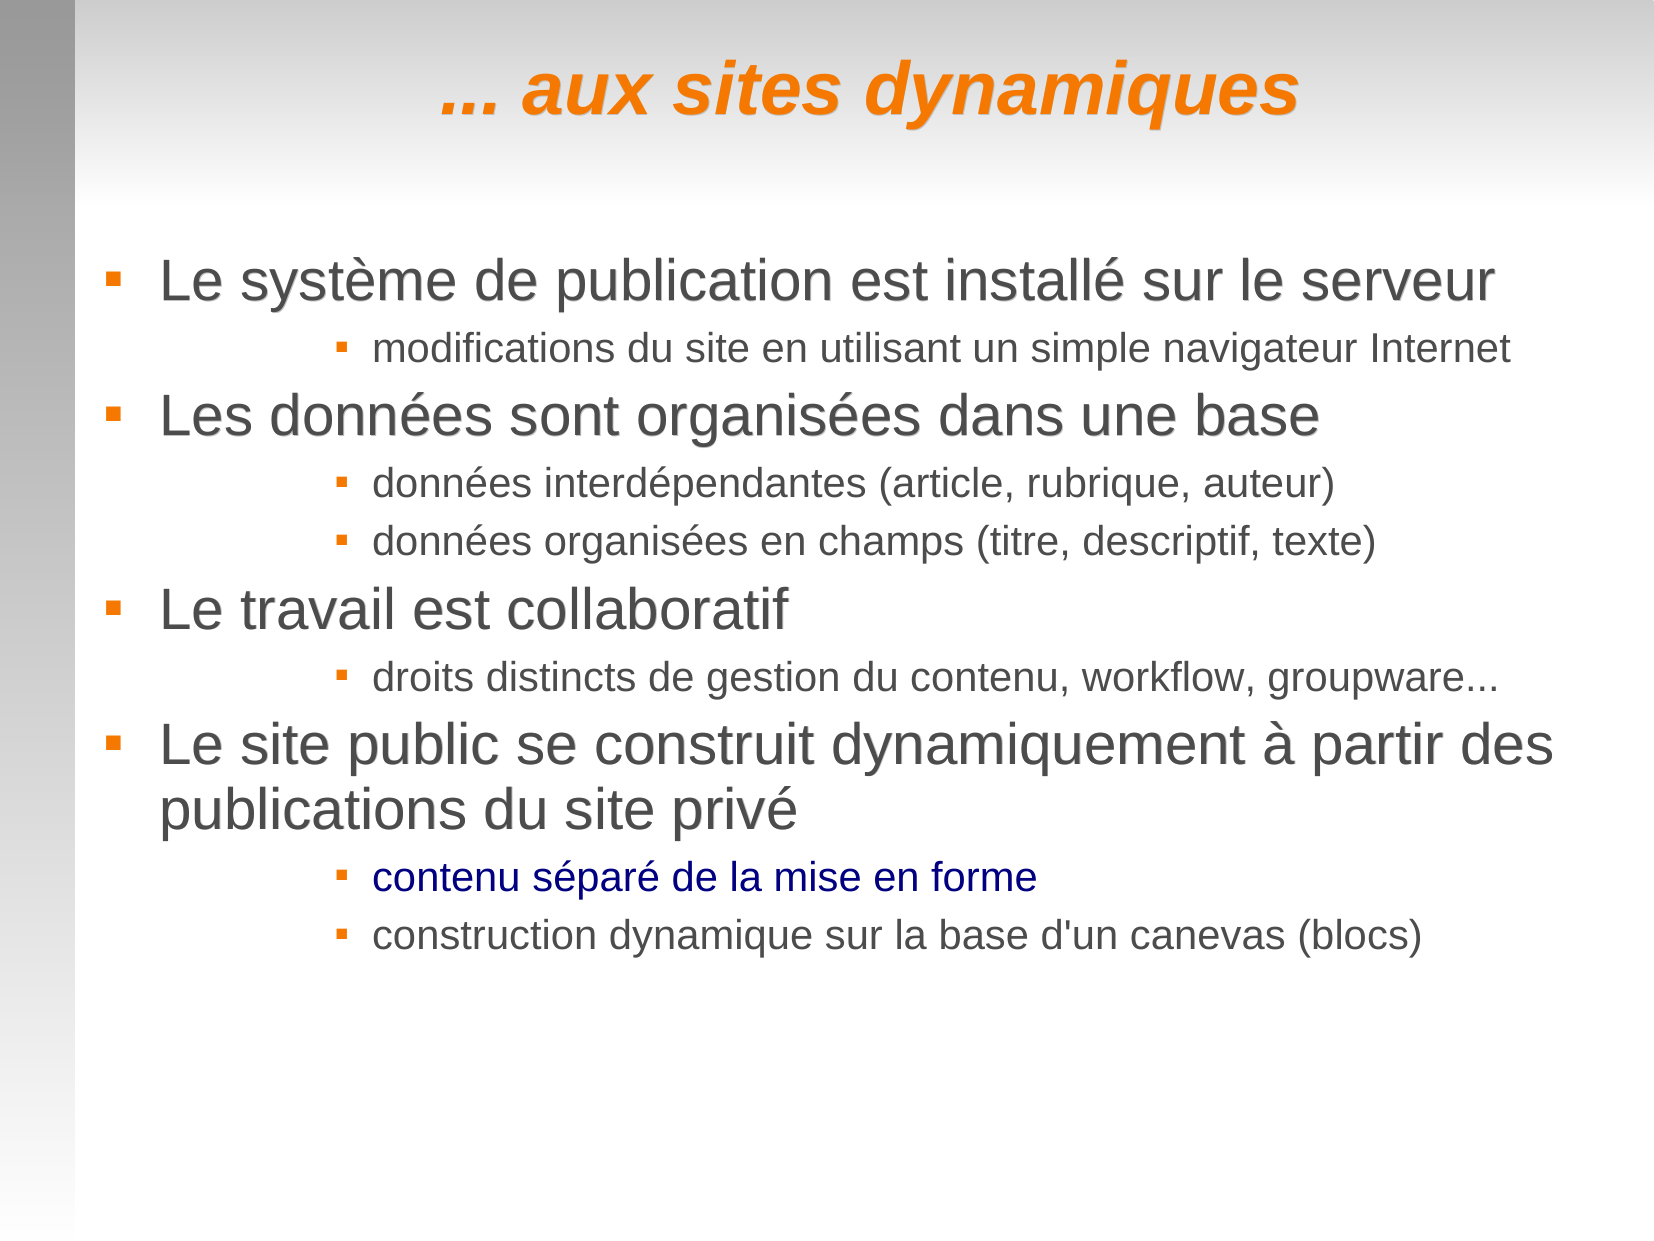

# ... aux sites dynamiques
Le système de publication est installé sur le serveur
modifications du site en utilisant un simple navigateur Internet
Les données sont organisées dans une base
données interdépendantes (article, rubrique, auteur)
données organisées en champs (titre, descriptif, texte)
Le travail est collaboratif
droits distincts de gestion du contenu, workflow, groupware...
Le site public se construit dynamiquement à partir des publications du site privé
contenu séparé de la mise en forme
construction dynamique sur la base d'un canevas (blocs)